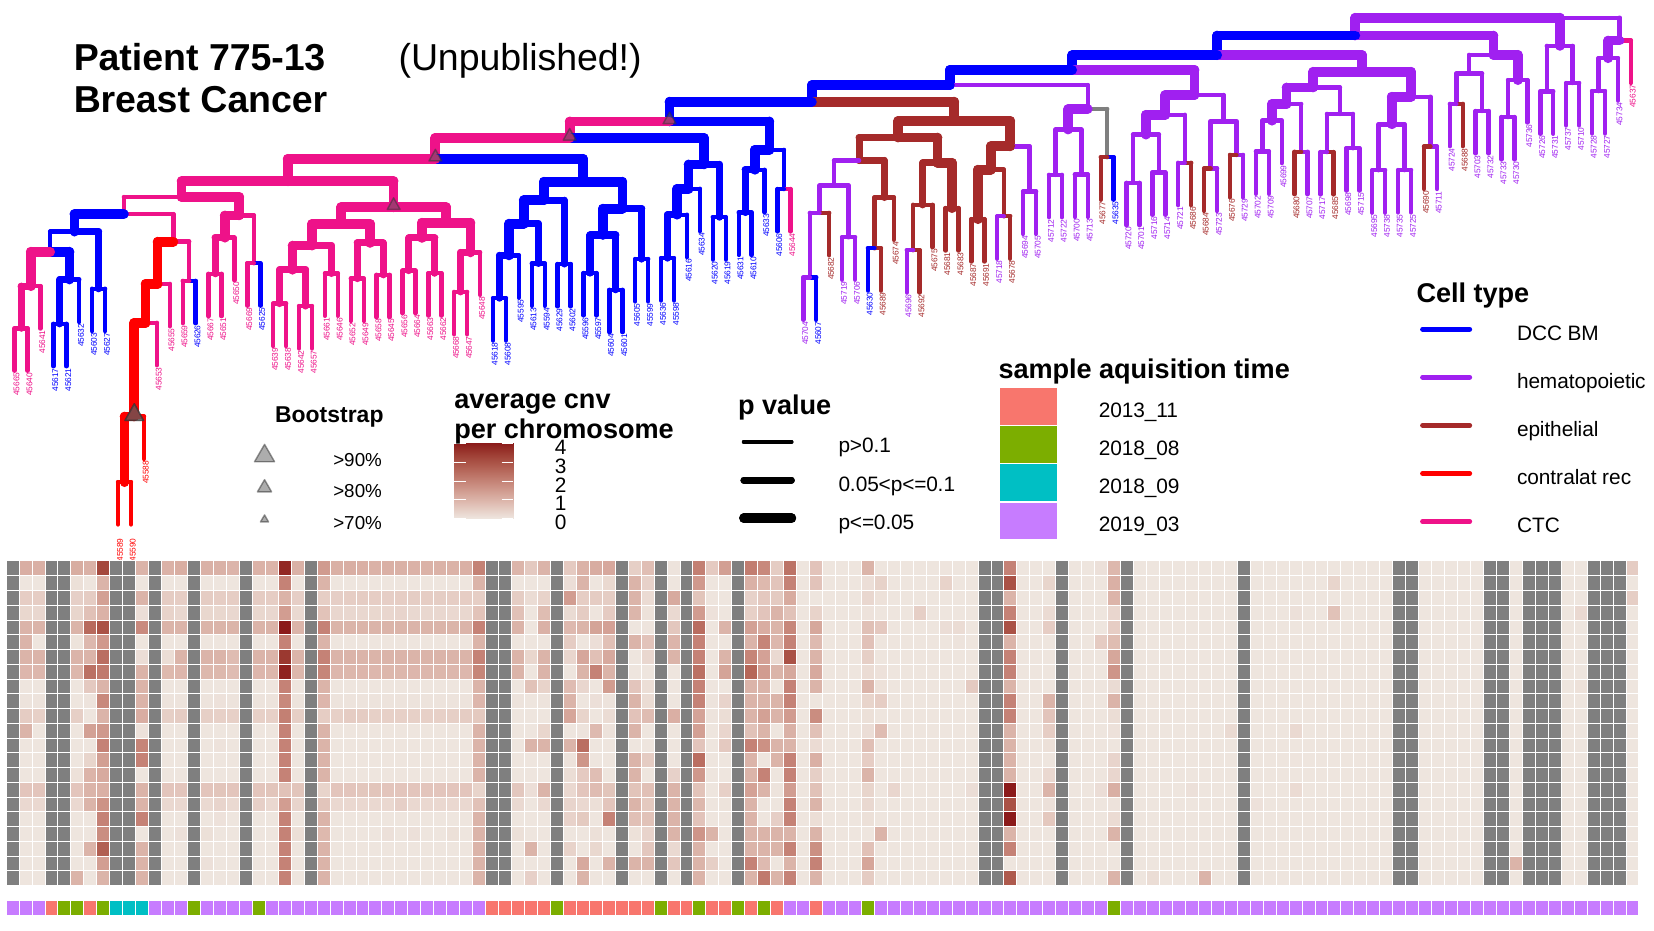

Patient 775-13
Breast Cancer
(Unpublished!)
45637
45734
45736
45737
45710
45728
45727
45726
45731
45724
45688
45703
45732
45733
45730
45699
45690
45711
45698
45715
45702
45709
45680
45707
45717
45685
45676
45729
45677
45635
45721
45686
45684
45723
45633
45735
45725
45695
45738
45716
45714
45700
45713
45712
45722
45720
45701
45634
45606
45644
45694
45705
45674
45675
45681
45683
45631
45610
45682
45616
45718
45678
45620
45619
45687
45691
Cell type
45719
45706
45650
45630
45689
45696
45692
45648
45595
45636
45598
45605
45599
45669
45625
45613
45594
45629
45602
45656
45664
DCC BM
45596
45597
45663
45662
45661
45646
45667
45651
45658
45645
45704
45607
45652
45649
45632
45659
45626
45655
45641
45603
45627
45604
45601
45668
45647
45618
45608
sample aquisition time
45639
45638
45642
45657
hematopoietic
45653
45617
45621
45665
45640
average cnv
per chromosome
p value
2013_11
Bootstrap
epithelial
p>0.1
4
2018_08
>90%
3
contralat rec
45588
0.05<p<=0.1
2
2018_09
>80%
1
p<=0.05
0
>70%
2019_03
CTC
45589
45590